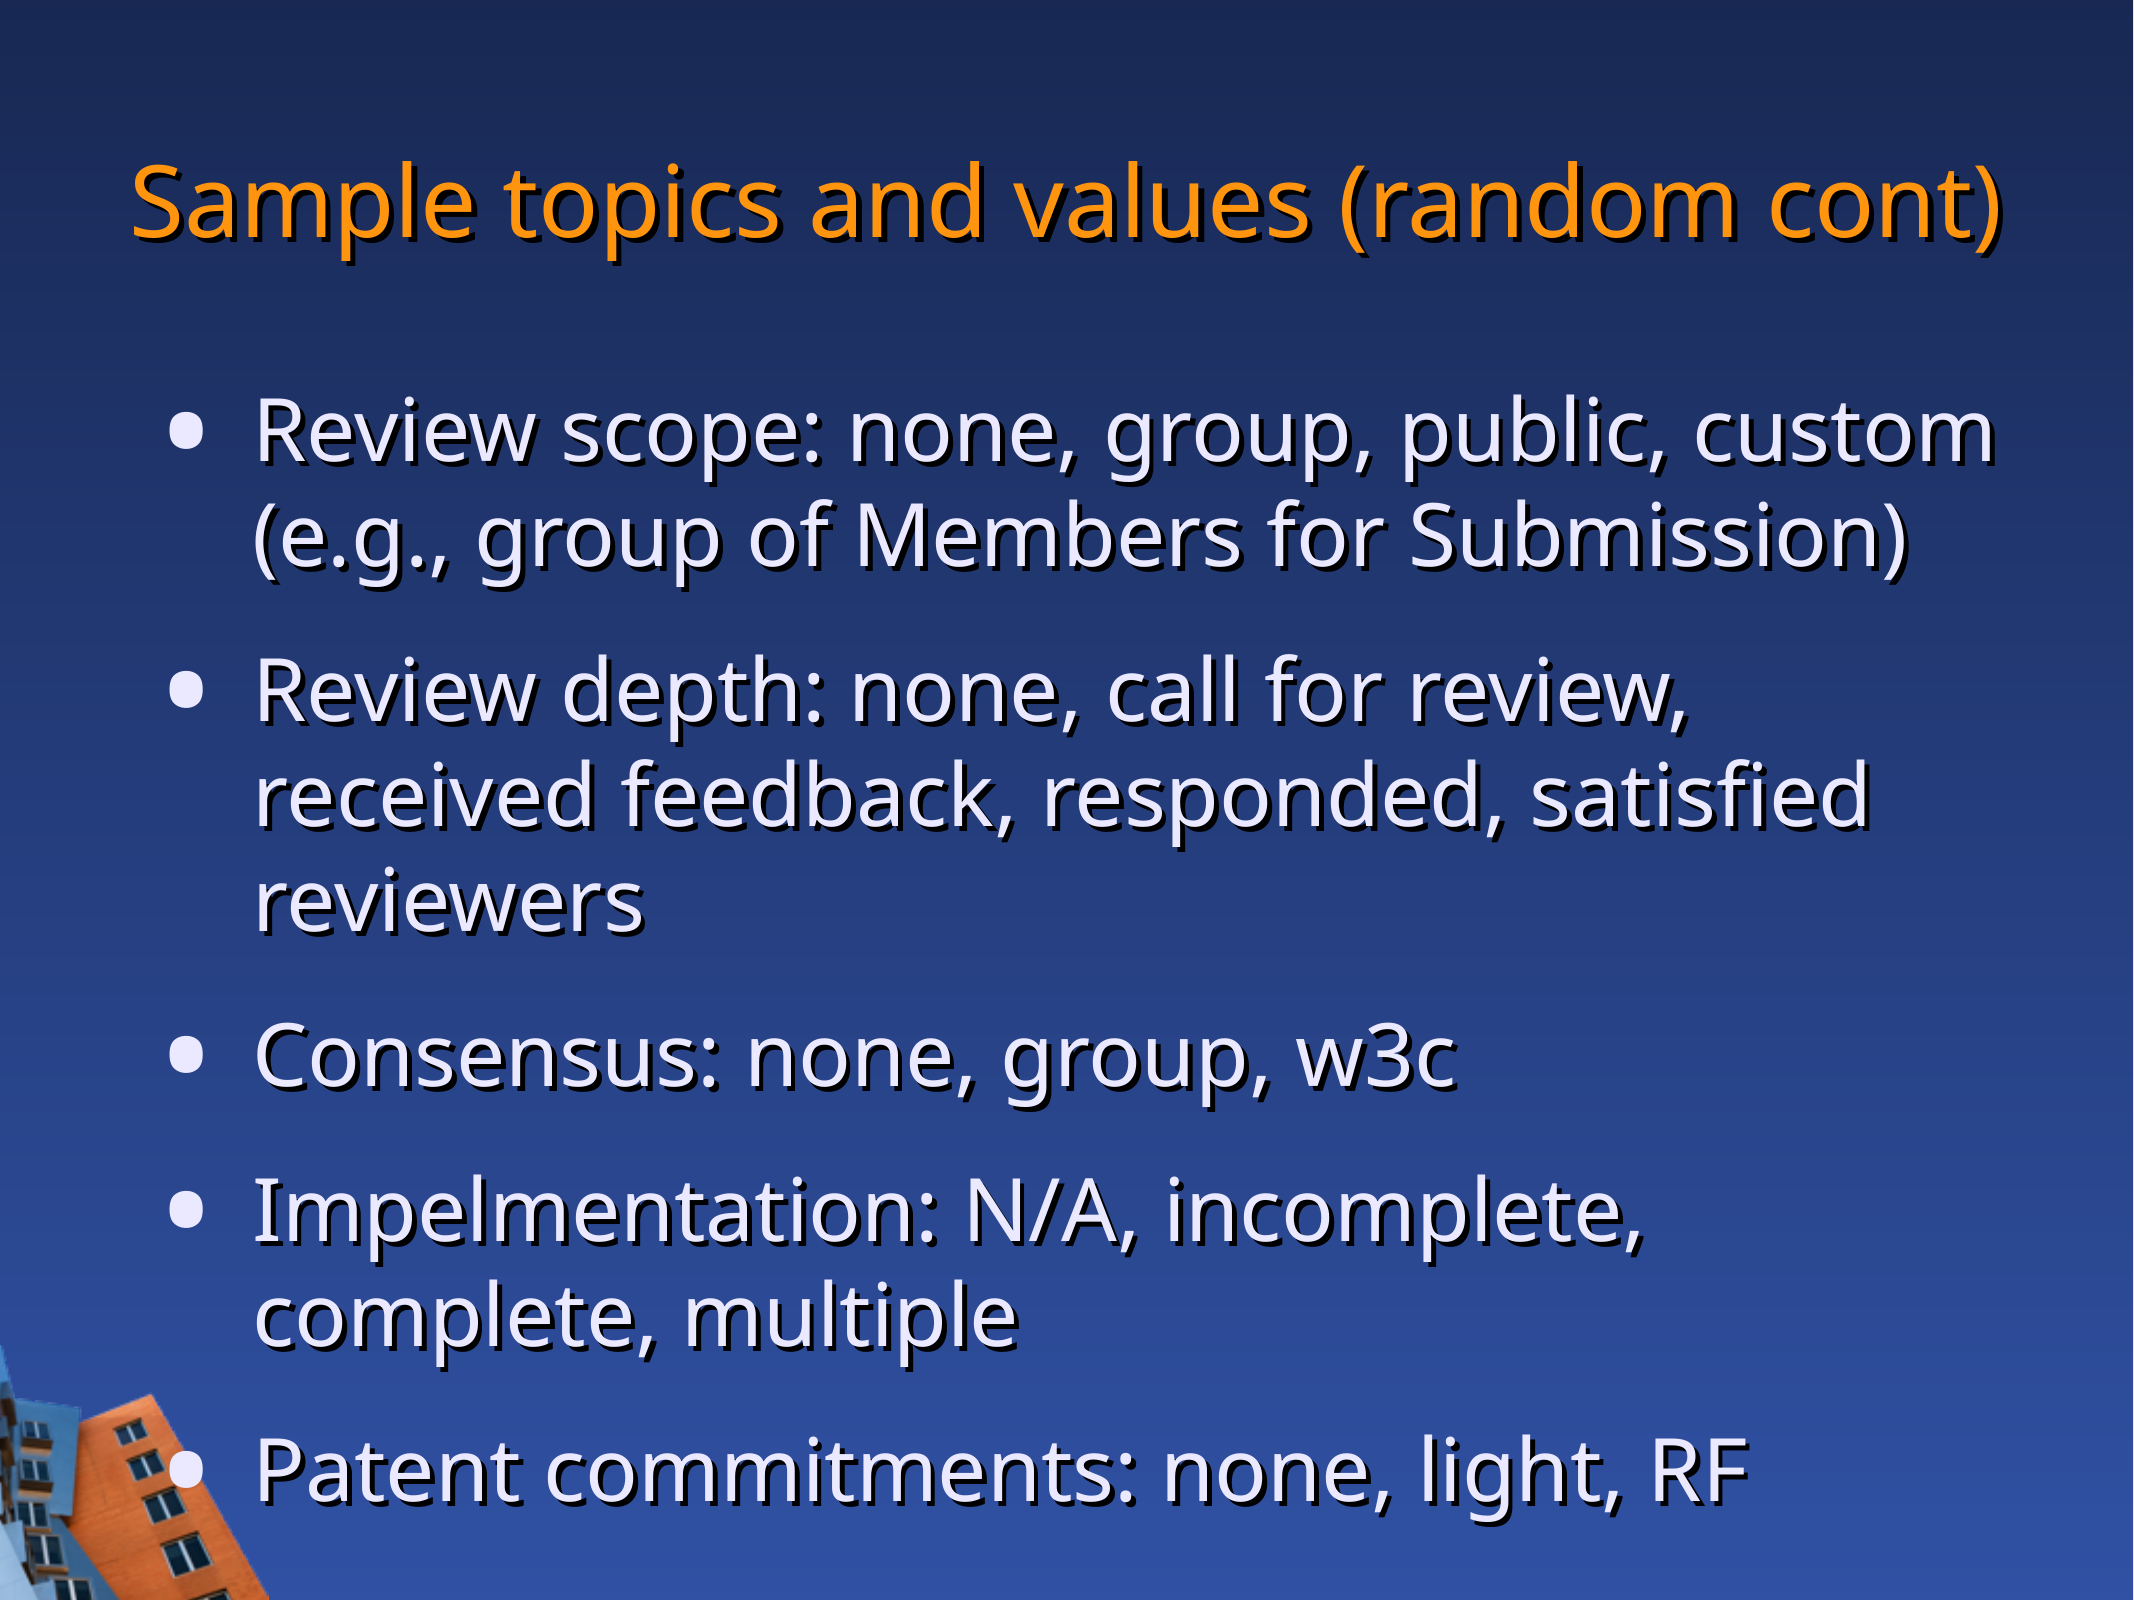

# Sample topics and values (random cont)
Review scope: none, group, public, custom (e.g., group of Members for Submission)
Review depth: none, call for review, received feedback, responded, satisfied reviewers
Consensus: none, group, w3c
Impelmentation: N/A, incomplete, complete, multiple
Patent commitments: none, light, RF